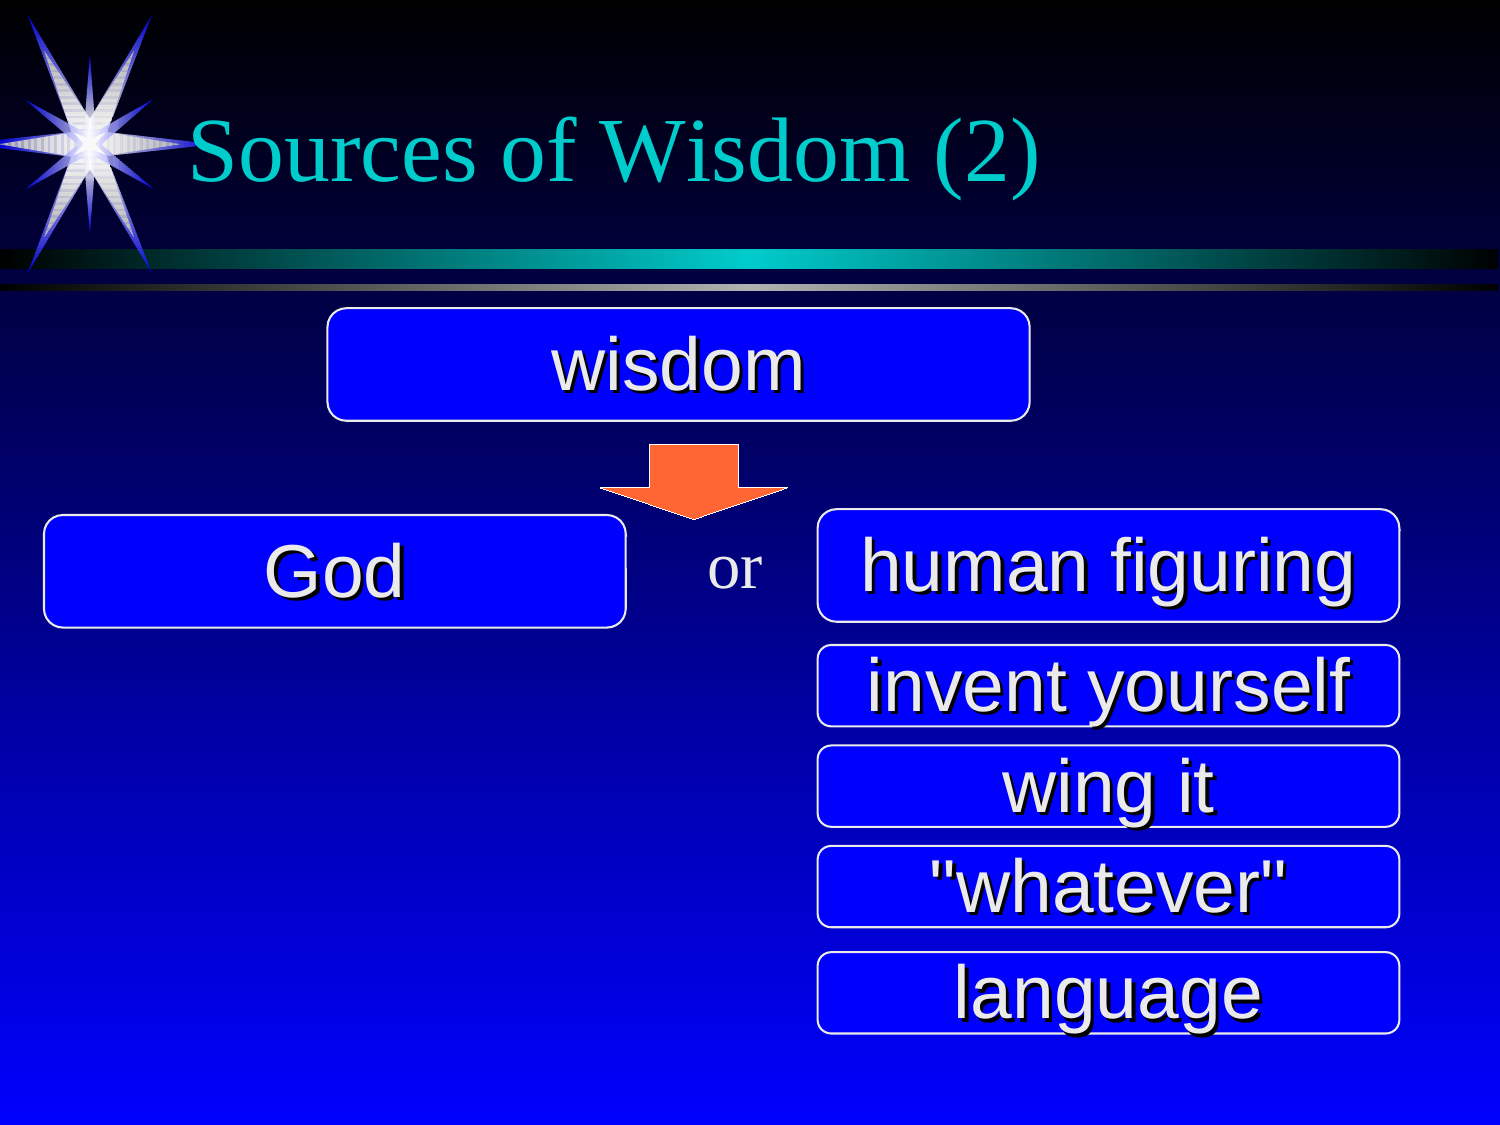

# Sources of Wisdom (2)
wisdom
human figuring
God
or
invent yourself
wing it
"whatever"
language